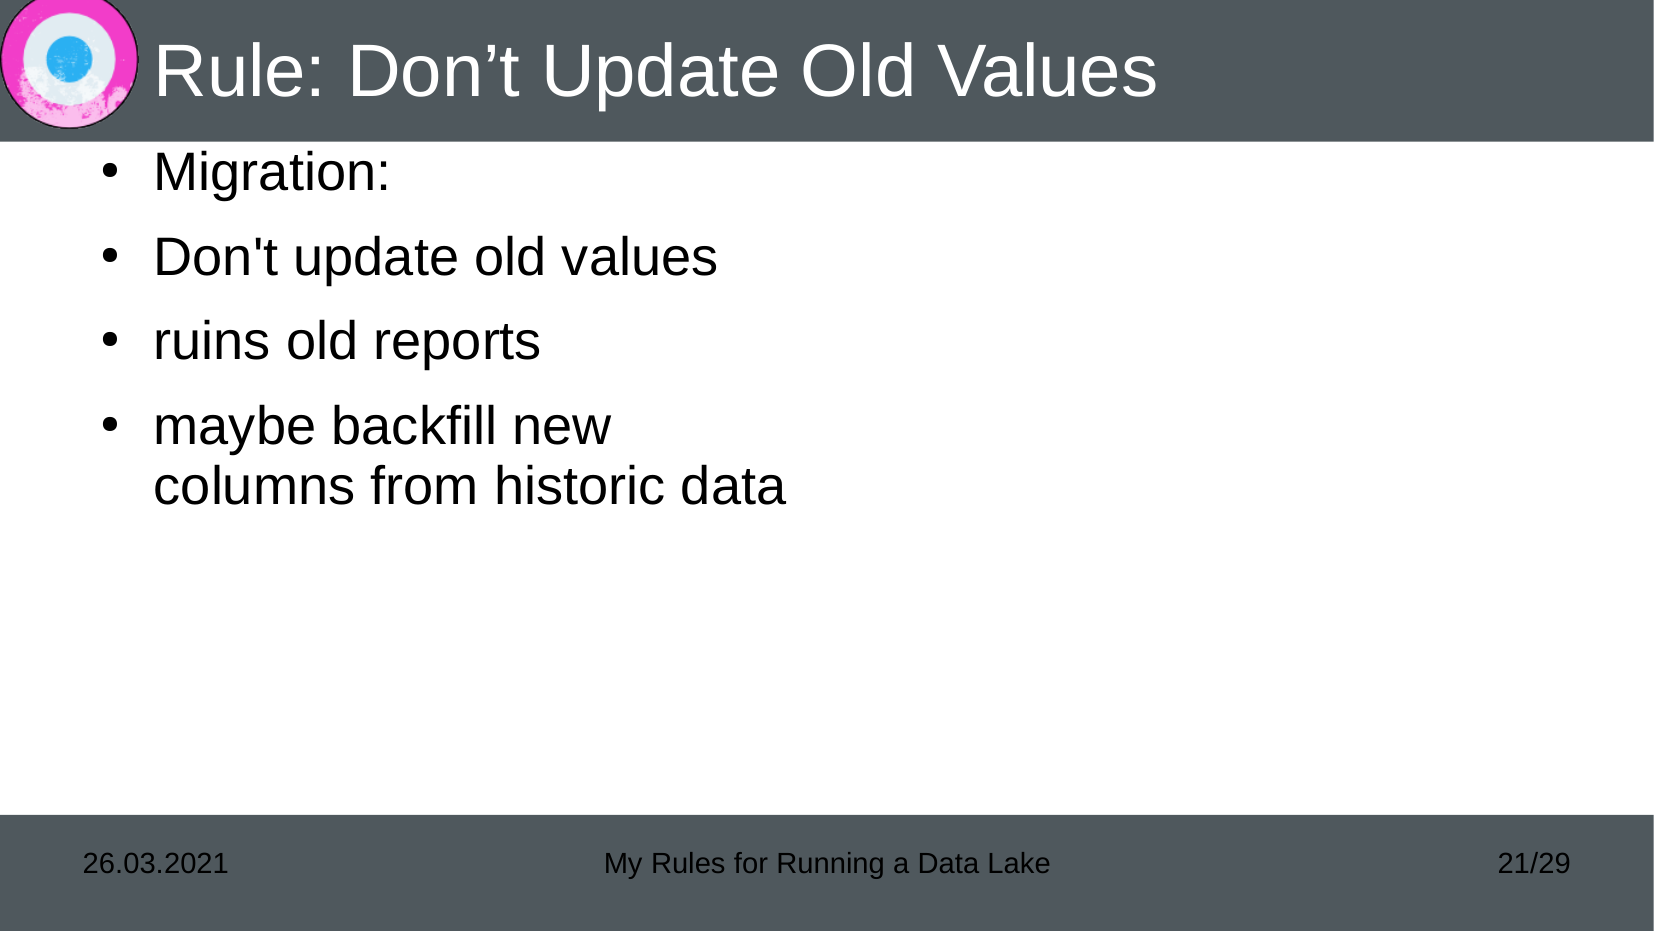

# Rule: Don’t Update Old Values
Migration:
Don't update old values
ruins old reports
maybe backfill new columns from historic data
08. März 2019
21